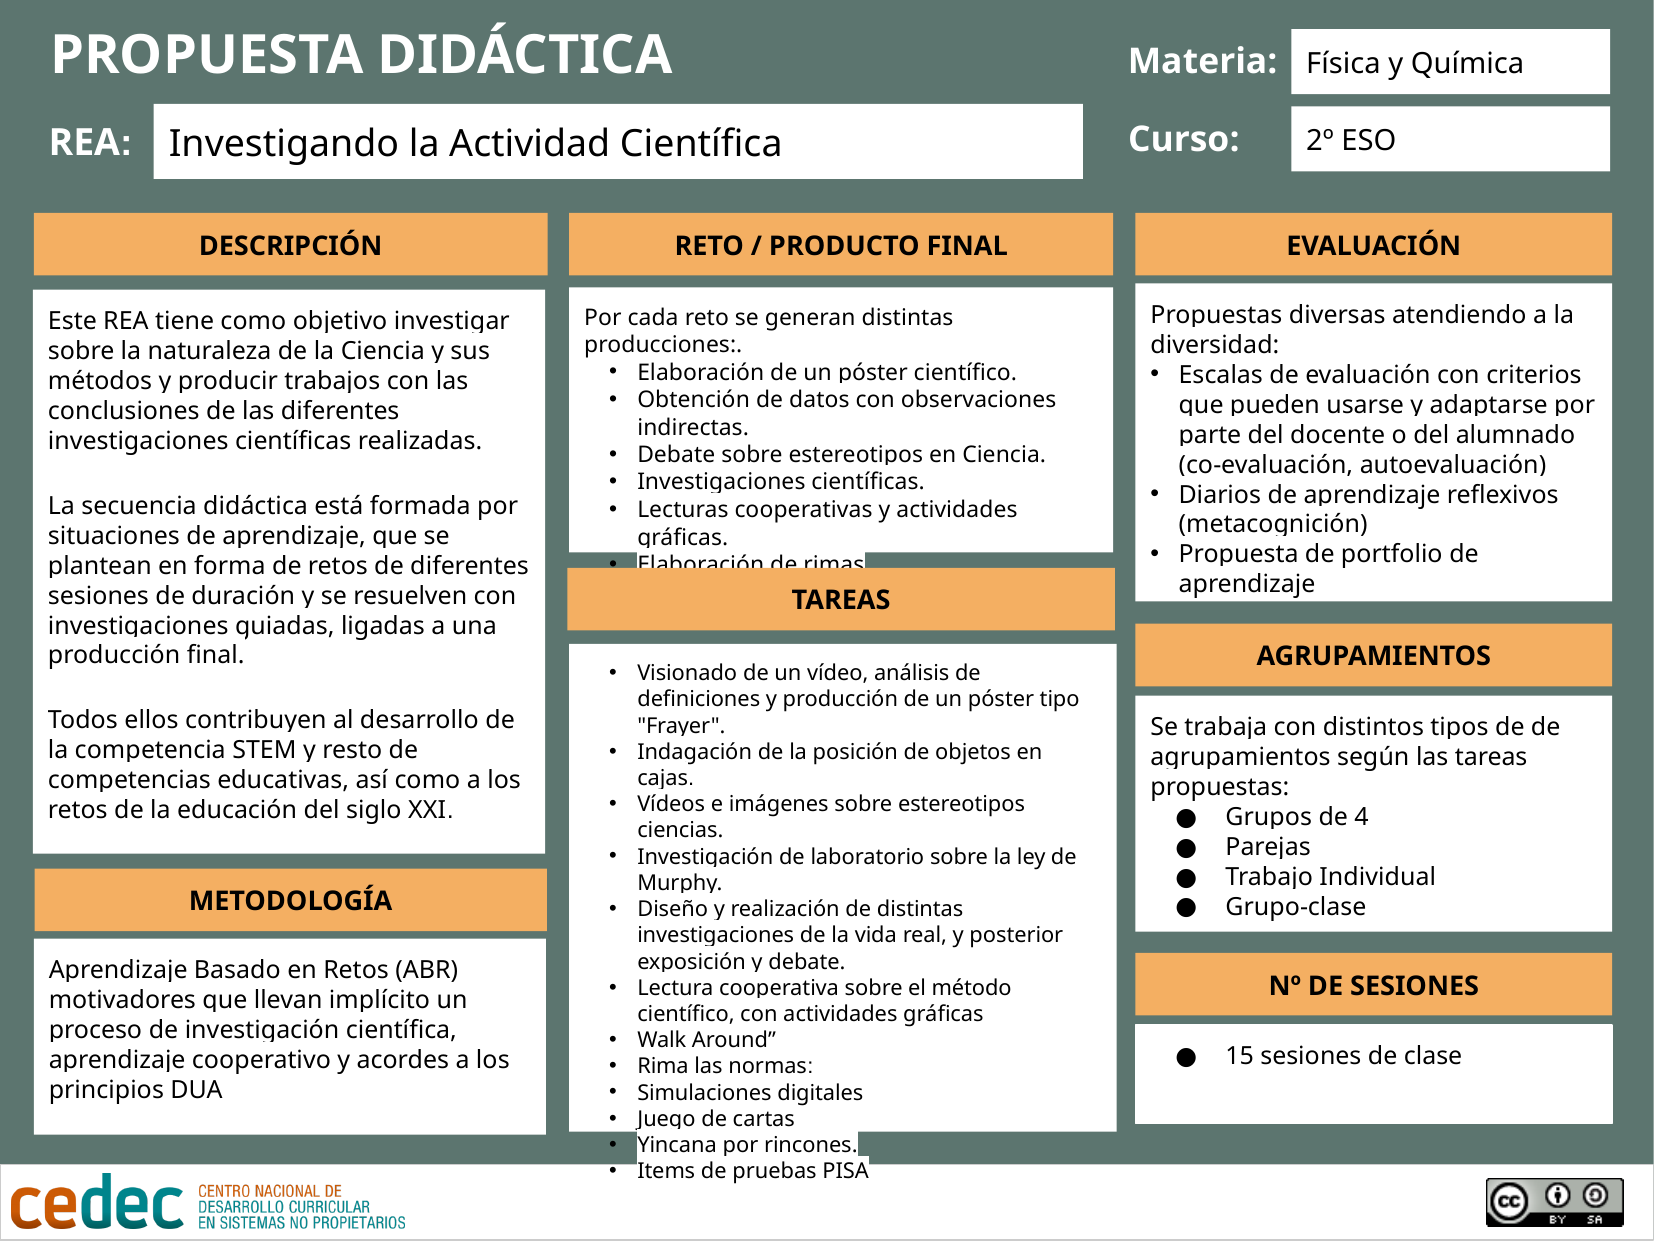

PROPUESTA DIDÁCTICA
Física y Química
Materia:
Investigando la Actividad Científica
2º ESO
Curso:
REA:
DESCRIPCIÓN
RETO / PRODUCTO FINAL
EVALUACIÓN
Propuestas diversas atendiendo a la diversidad:
Escalas de evaluación con criterios que pueden usarse y adaptarse por parte del docente o del alumnado (co-evaluación, autoevaluación)
Diarios de aprendizaje reflexivos (metacognición)
Propuesta de portfolio de aprendizaje
Por cada reto se generan distintas producciones:.
Elaboración de un póster científico.
Obtención de datos con observaciones indirectas.
Debate sobre estereotipos en Ciencia.
Investigaciones científicas.
Lecturas cooperativas y actividades gráficas.
Elaboración de rimas
Organización de un viaje.
Este REA tiene como objetivo investigar sobre la naturaleza de la Ciencia y sus métodos y producir trabajos con las conclusiones de las diferentes investigaciones científicas realizadas.
La secuencia didáctica está formada por situaciones de aprendizaje, que se plantean en forma de retos de diferentes sesiones de duración y se resuelven con investigaciones guiadas, ligadas a una producción final.
Todos ellos contribuyen al desarrollo de la competencia STEM y resto de competencias educativas, así como a los retos de la educación del siglo XXI.
TAREAS
AGRUPAMIENTOS
Visionado de un vídeo, análisis de definiciones y producción de un póster tipo "Frayer".
Indagación de la posición de objetos en cajas.
Vídeos e imágenes sobre estereotipos ciencias.
Investigación de laboratorio sobre la ley de Murphy.
Diseño y realización de distintas investigaciones de la vida real, y posterior exposición y debate.
Lectura cooperativa sobre el método científico, con actividades gráficas
Walk Around”
Rima las normas:
Simulaciones digitales
Juego de cartas
Yincana por rincones.
Items de pruebas PISA
Se trabaja con distintos tipos de de agrupamientos según las tareas propuestas:
Grupos de 4
Parejas
Trabajo Individual
Grupo-clase
METODOLOGÍA
Aprendizaje Basado en Retos (ABR) motivadores que llevan implícito un proceso de investigación científica, aprendizaje cooperativo y acordes a los principios DUA
Nº DE SESIONES
15 sesiones de clase